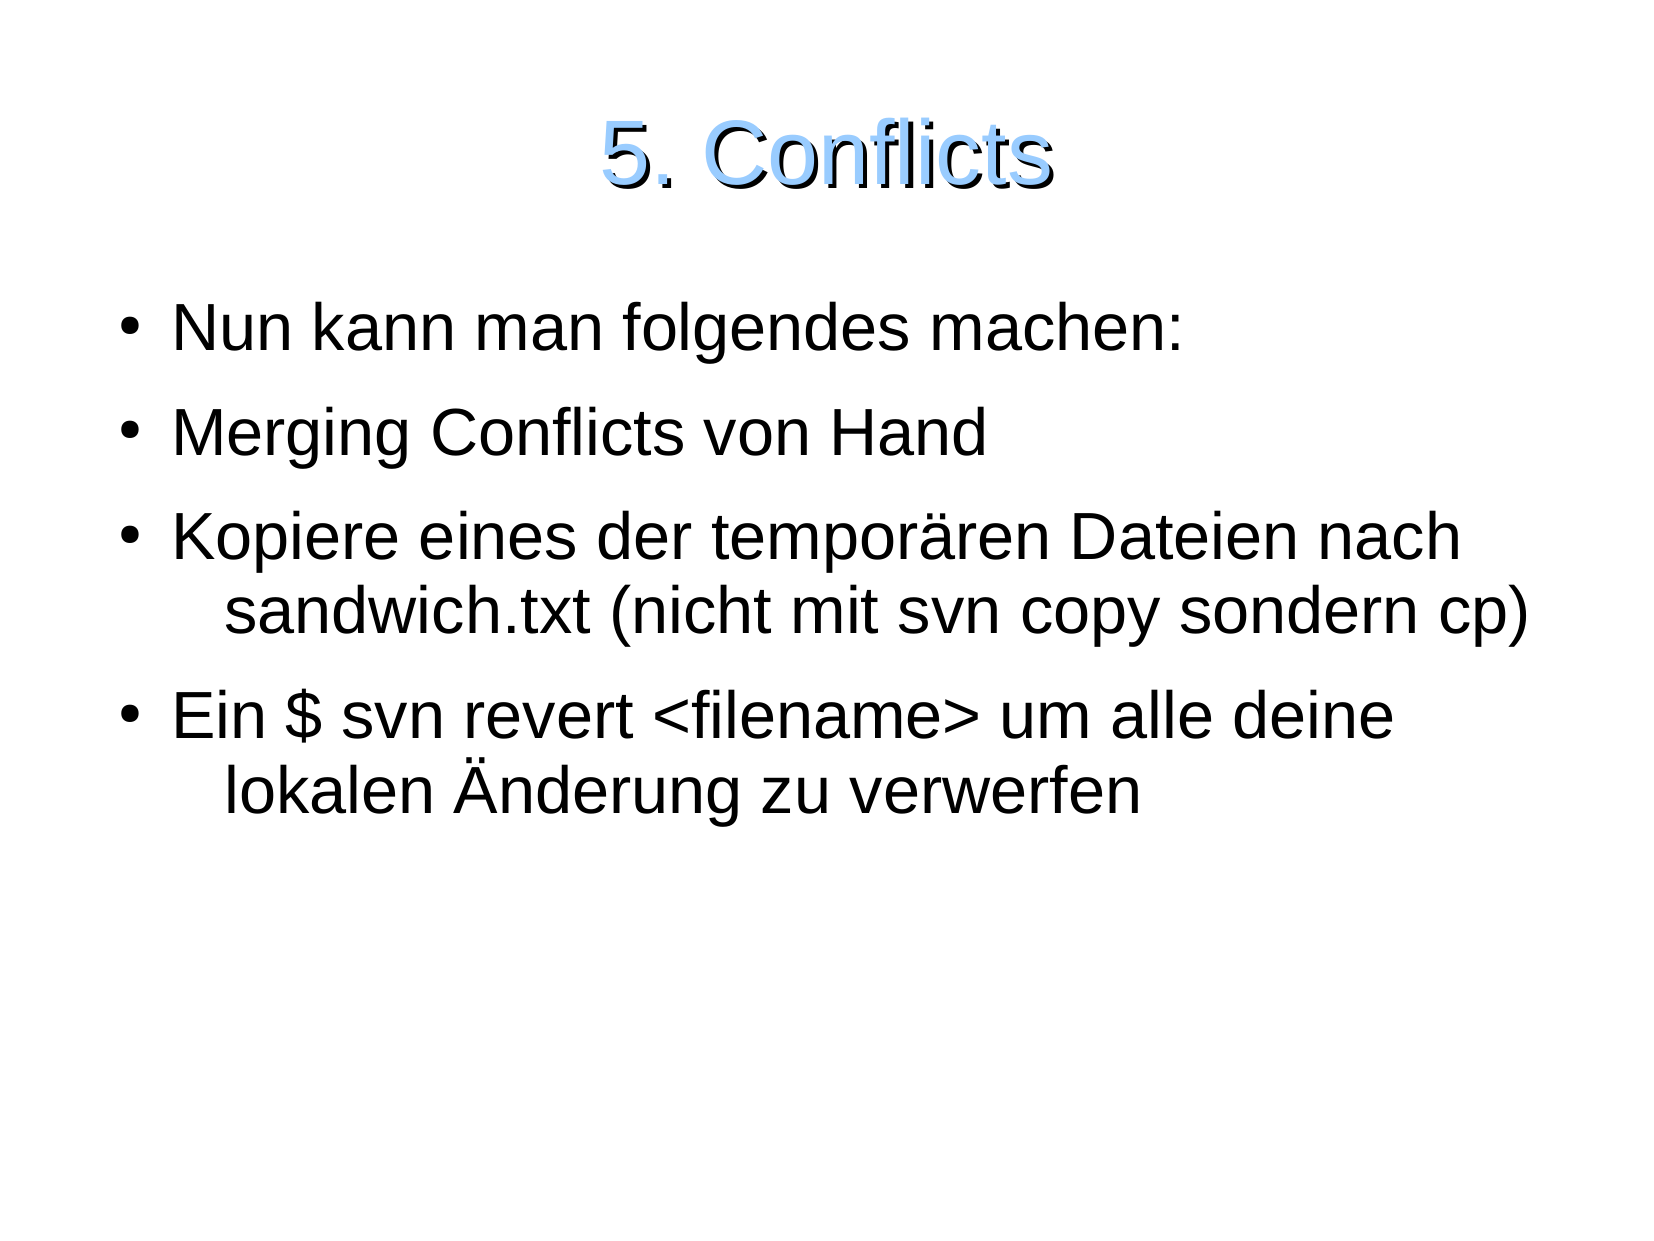

# 5. Conflicts
Nun kann man folgendes machen:
Merging Conflicts von Hand
Kopiere eines der temporären Dateien nach sandwich.txt (nicht mit svn copy sondern cp)
Ein $ svn revert <filename> um alle deine lokalen Änderung zu verwerfen